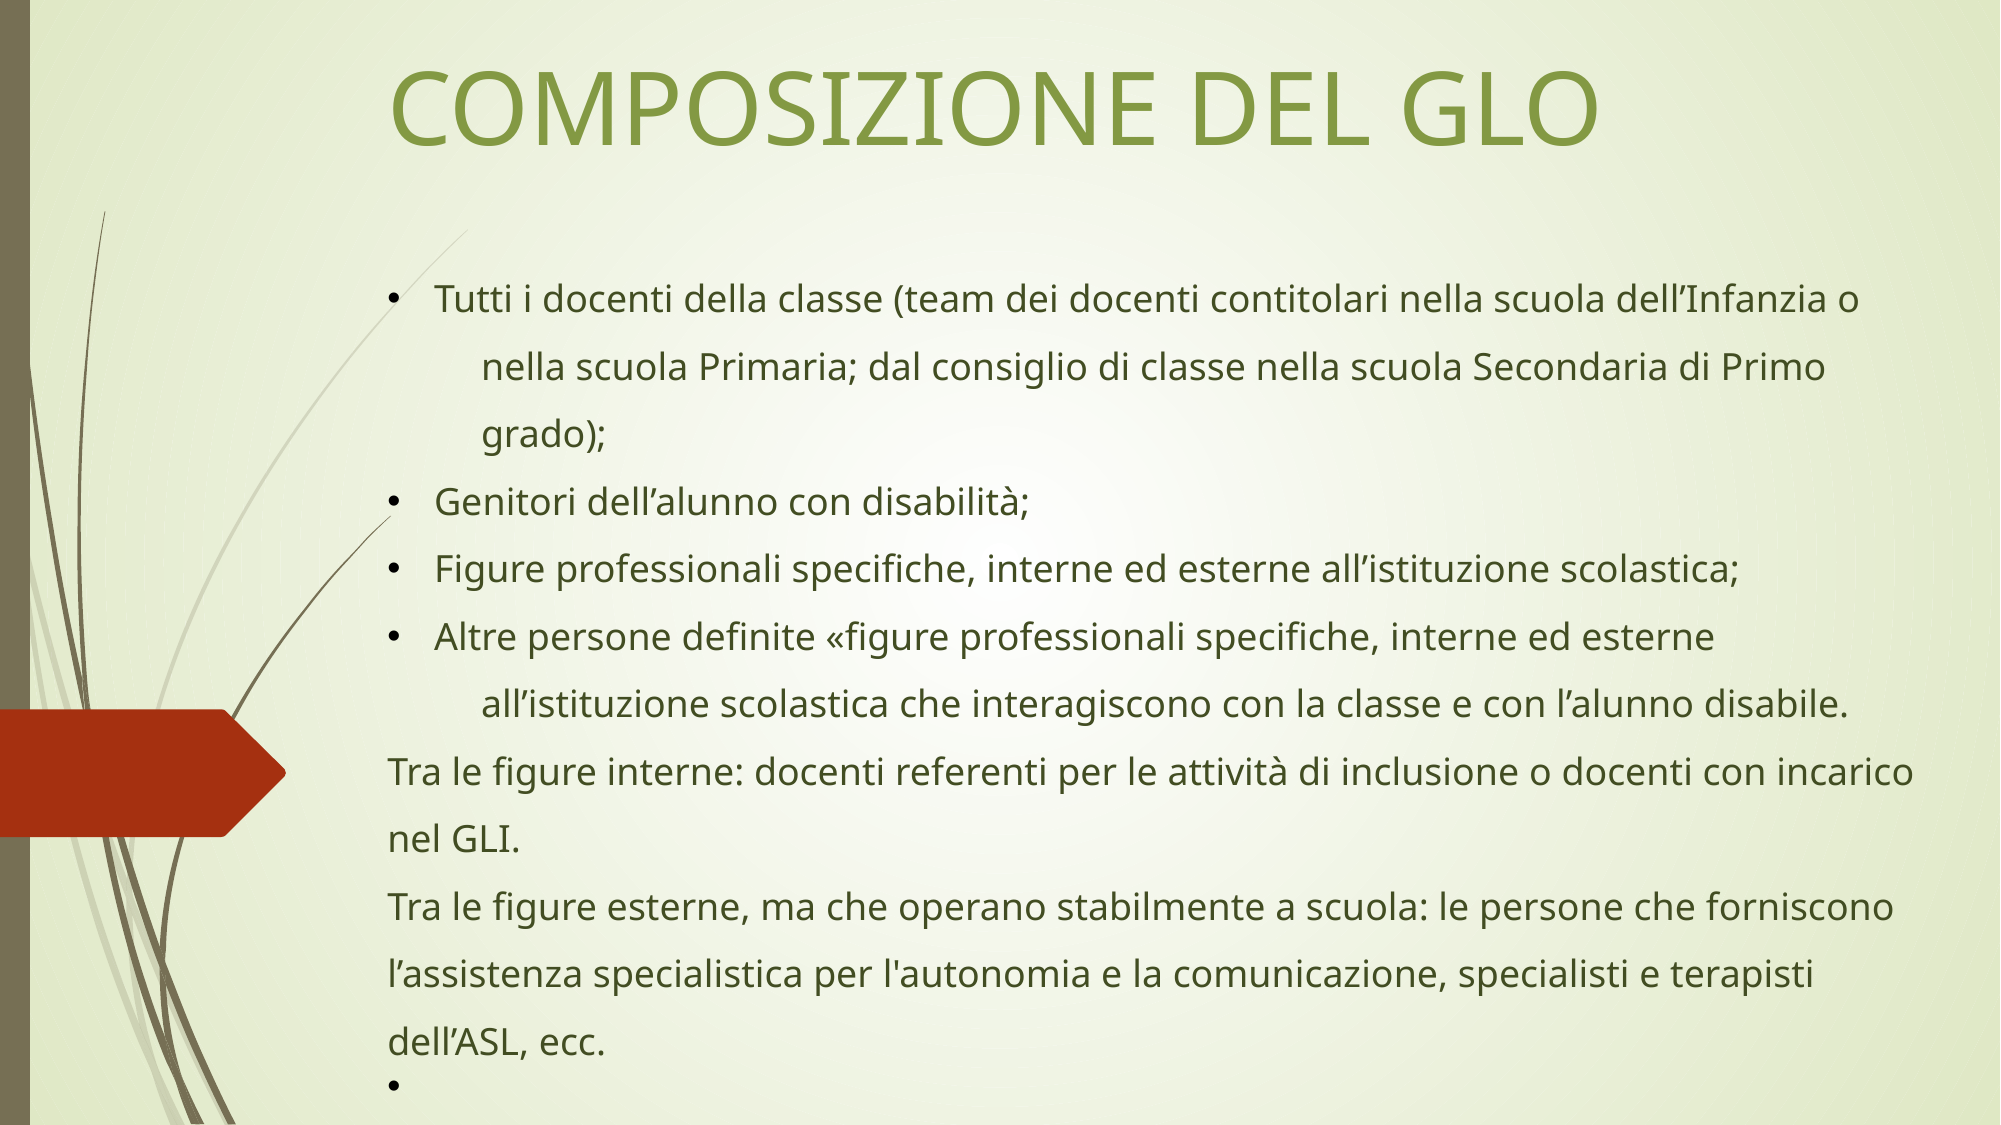

# COMPOSIZIONE DEL GLO
Tutti i docenti della classe (team dei docenti contitolari nella scuola dell’Infanzia o nella scuola Primaria; dal consiglio di classe nella scuola Secondaria di Primo grado);
Genitori dell’alunno con disabilità;
Figure professionali specifiche, interne ed esterne all’istituzione scolastica;
Altre persone definite «figure professionali specifiche, interne ed esterne all’istituzione scolastica che interagiscono con la classe e con l’alunno disabile.
Tra le figure interne: docenti referenti per le attività di inclusione o docenti con incarico nel GLI.
Tra le figure esterne, ma che operano stabilmente a scuola: le persone che forniscono l’assistenza specialistica per l'autonomia e la comunicazione, specialisti e terapisti dell’ASL, ecc.